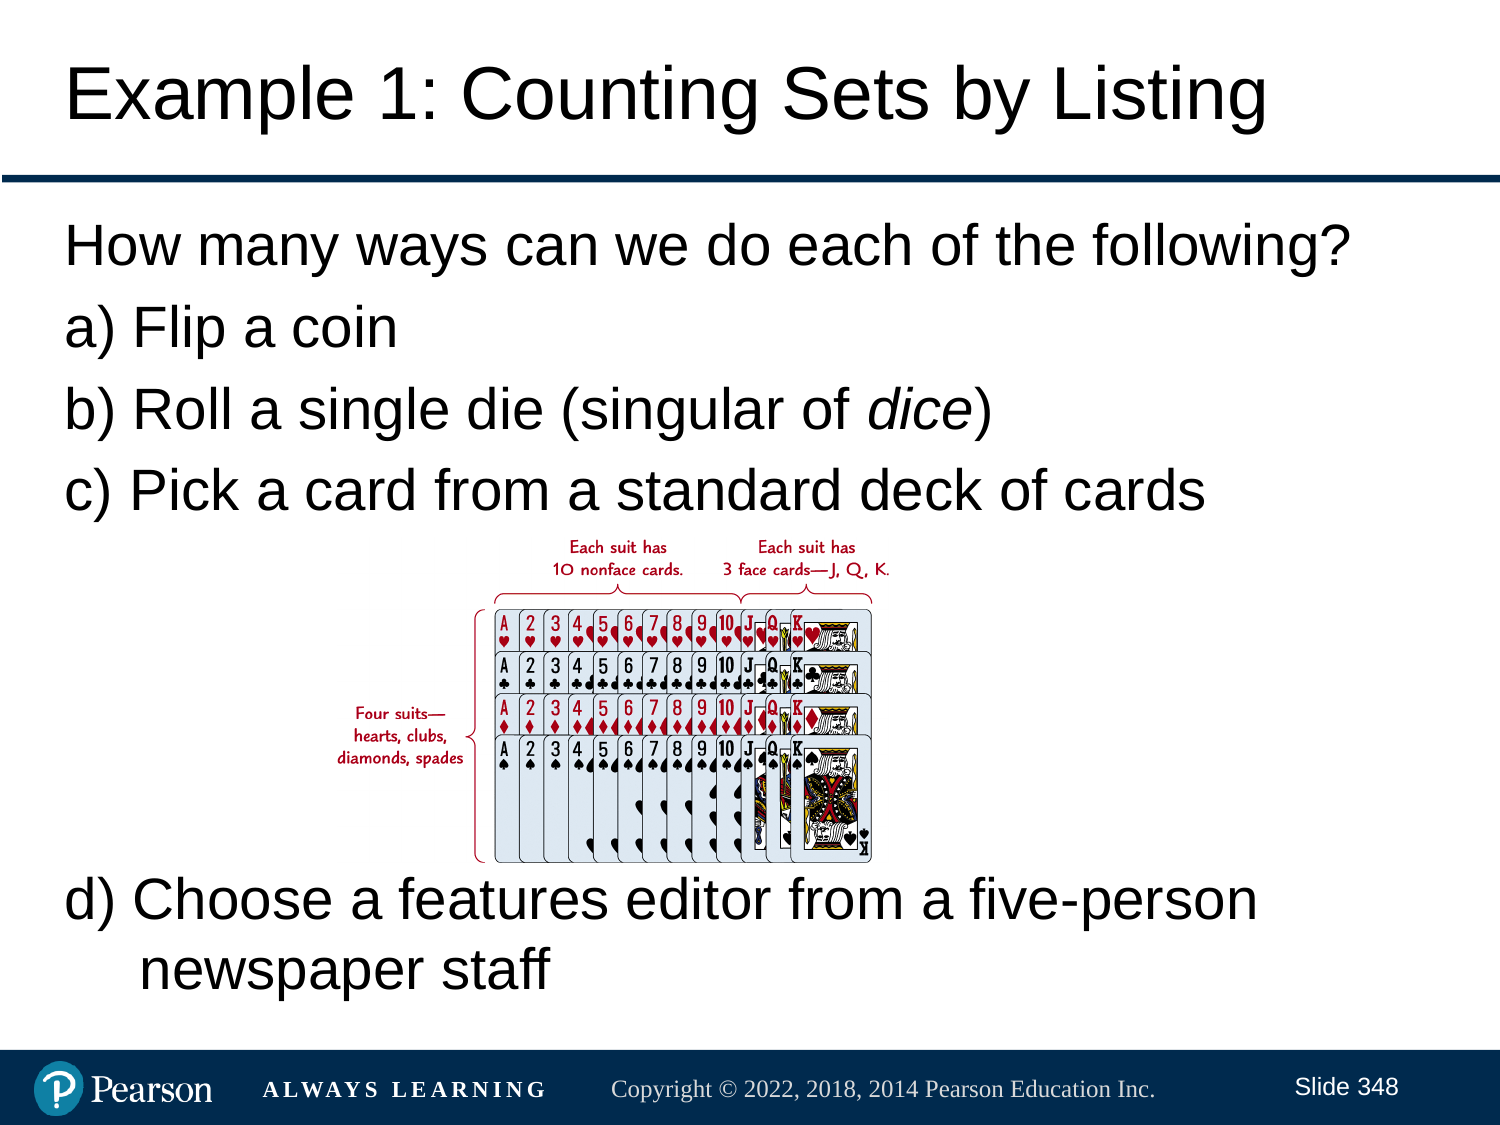

# Example 1: Counting Sets by Listing
How many ways can we do each of the following?
a) Flip a coin
b) Roll a single die (singular of dice)
c) Pick a card from a standard deck of cards
d) Choose a features editor from a five-person newspaper staff